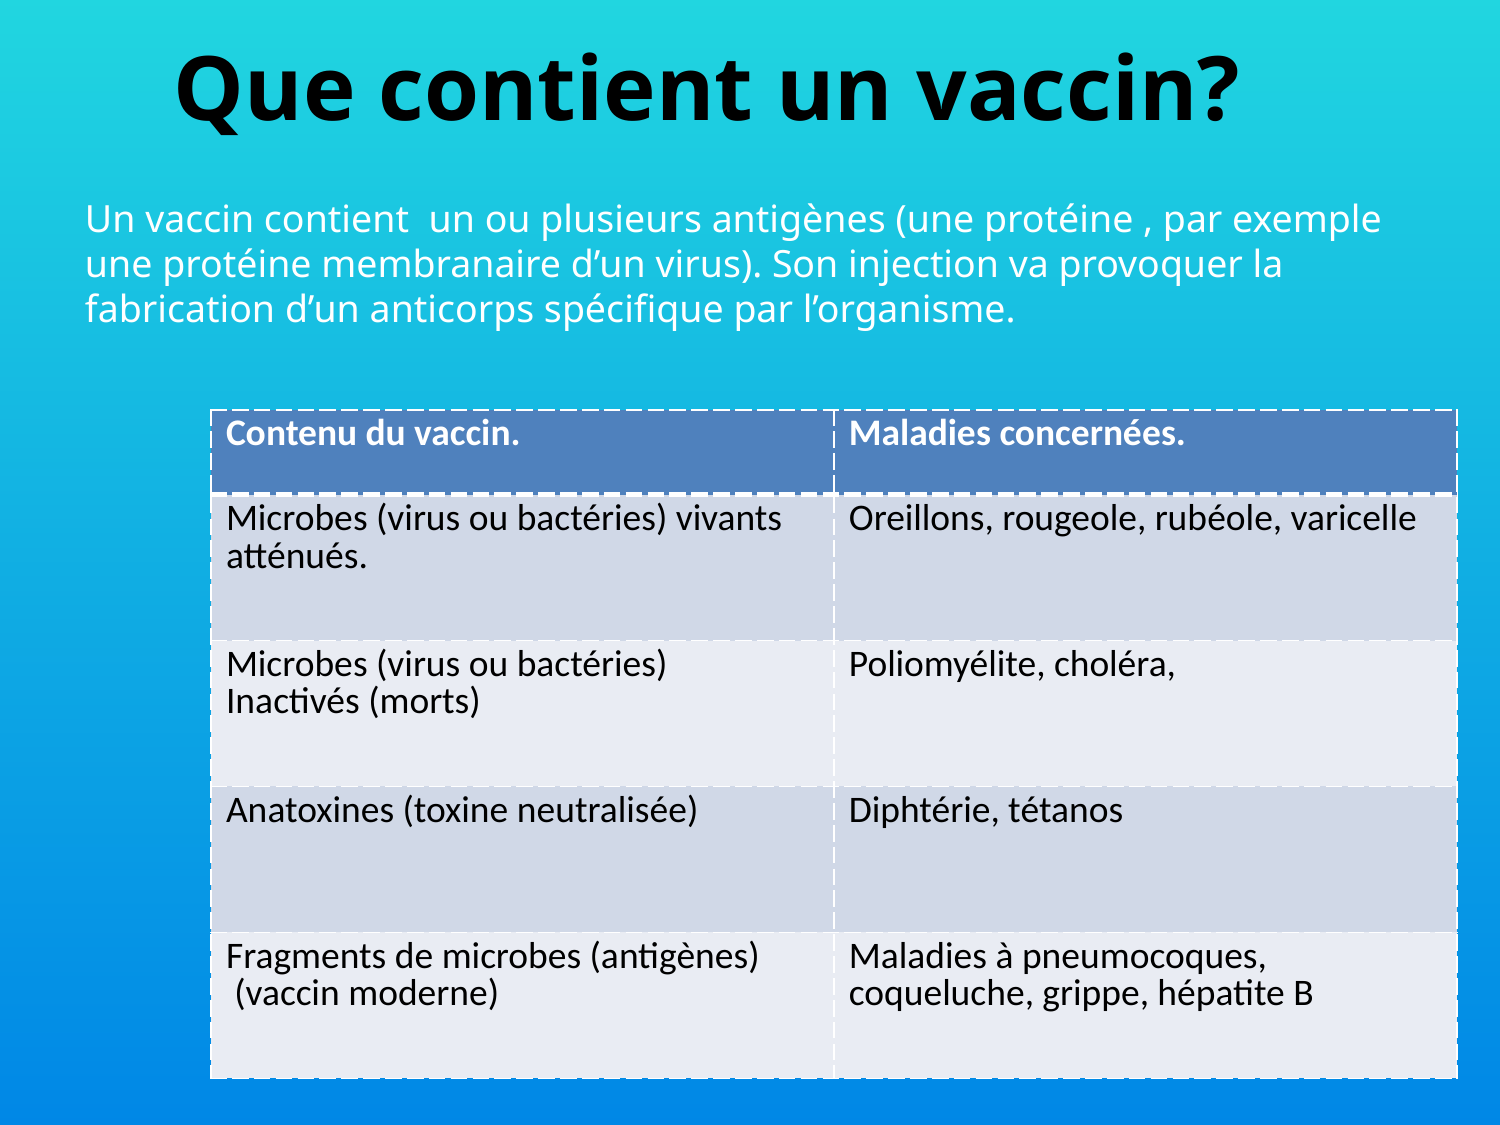

# Que contient un vaccin?
Un vaccin contient un ou plusieurs antigènes (une protéine , par exemple une protéine membranaire d’un virus). Son injection va provoquer la fabrication d’un anticorps spécifique par l’organisme.
| Contenu du vaccin. | Maladies concernées. |
| --- | --- |
| Microbes (virus ou bactéries) vivants atténués. | Oreillons, rougeole, rubéole, varicelle |
| Microbes (virus ou bactéries) Inactivés (morts) | Poliomyélite, choléra, |
| Anatoxines (toxine neutralisée) | Diphtérie, tétanos |
| Fragments de microbes (antigènes) (vaccin moderne) | Maladies à pneumocoques, coqueluche, grippe, hépatite B |